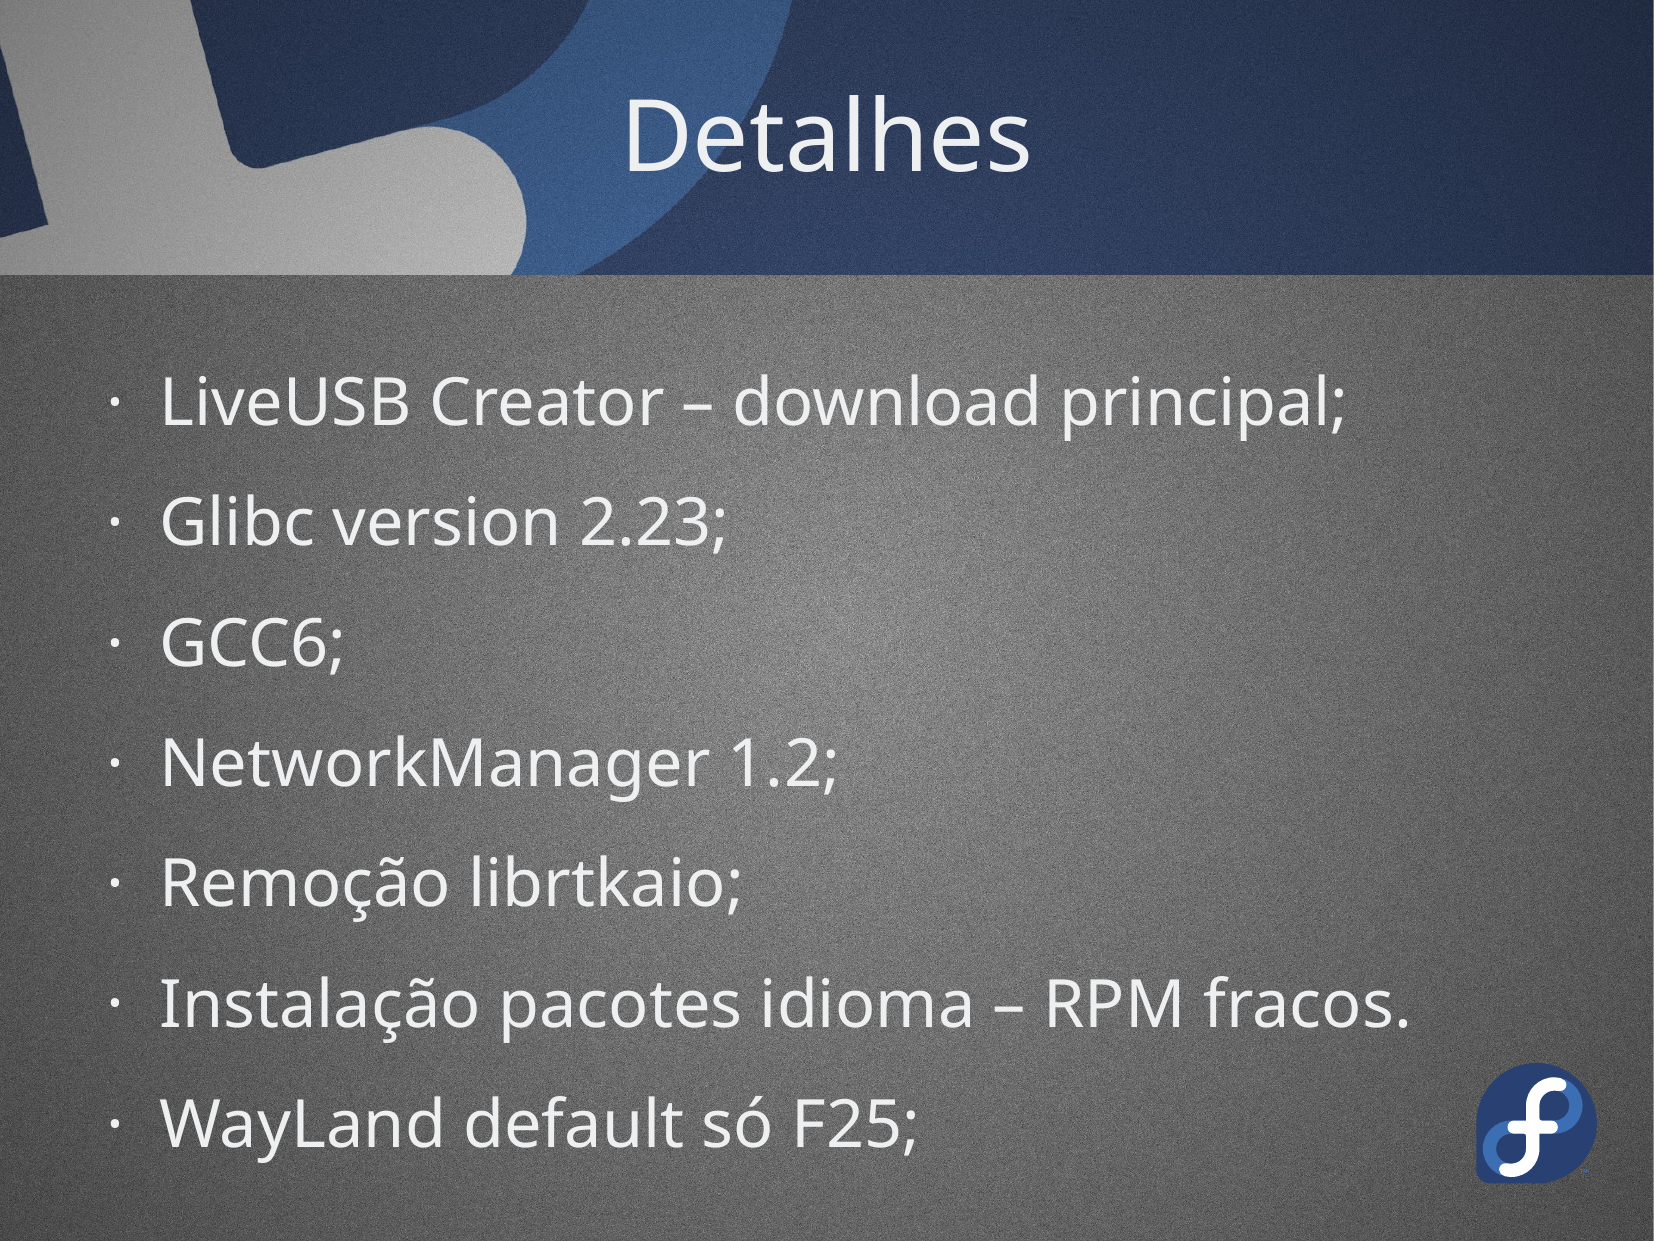

# Detalhes
LiveUSB Creator – download principal;
Glibc version 2.23;
GCC6;
NetworkManager 1.2;
Remoção librtkaio;
Instalação pacotes idioma – RPM fracos.
WayLand default só F25;